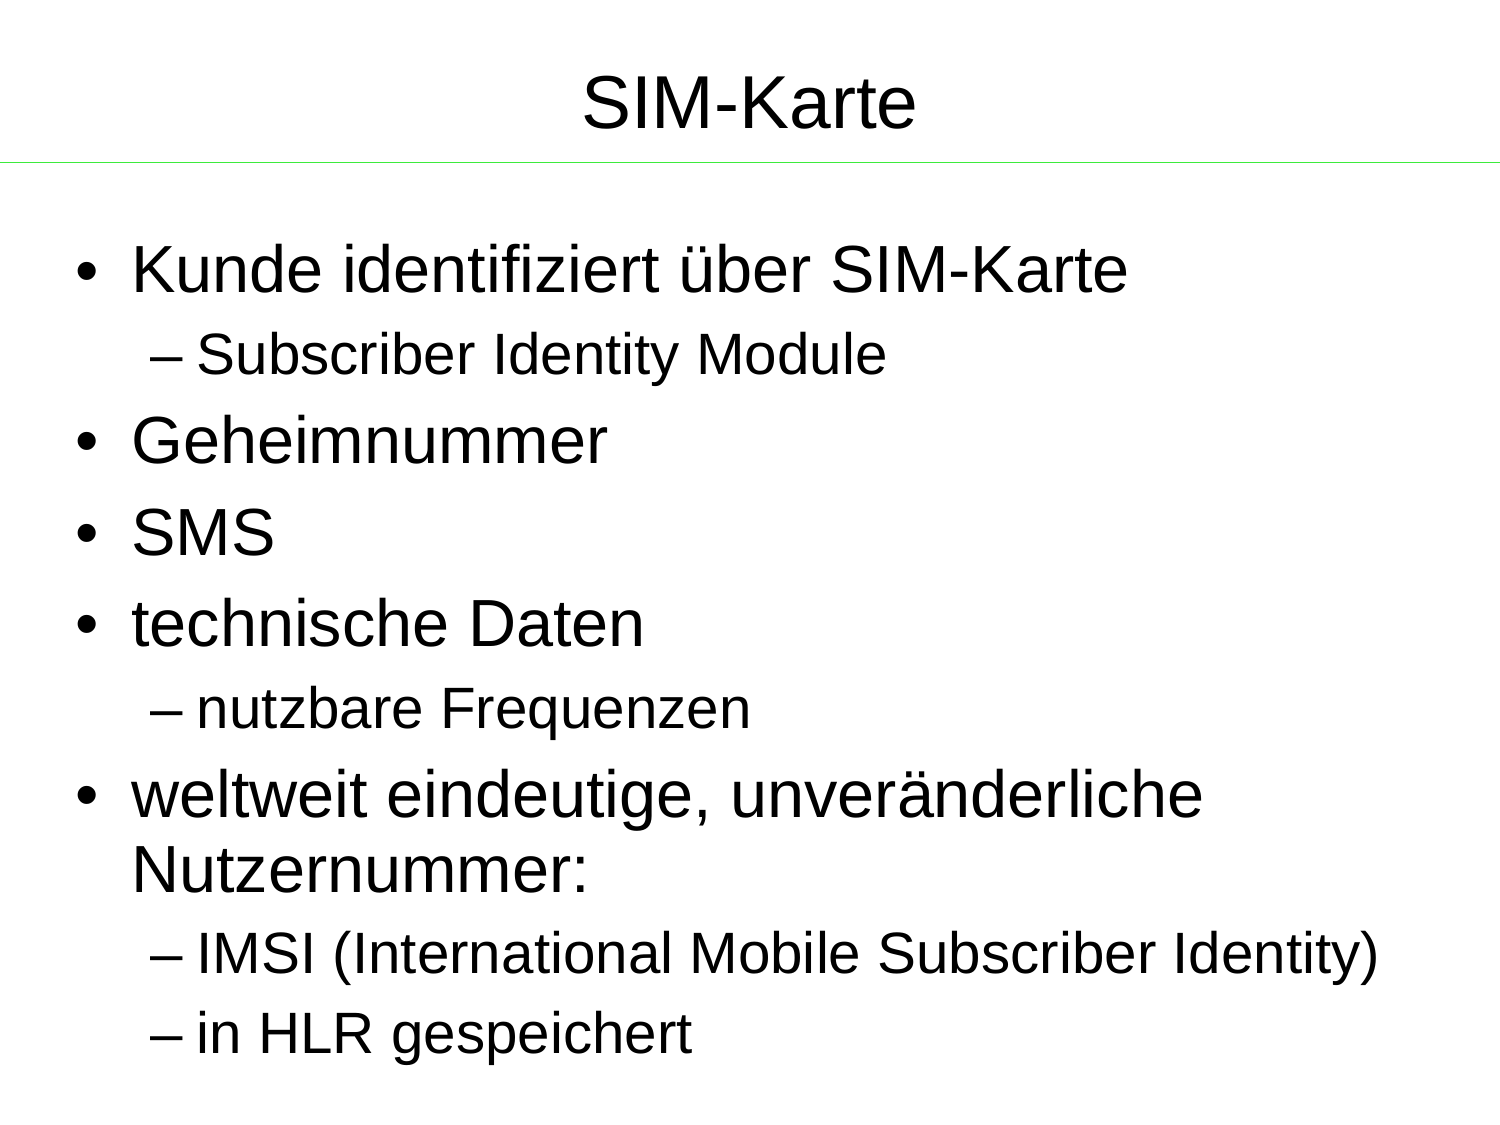

# SIM-Karte
Kunde identifiziert über SIM-Karte
Subscriber Identity Module
Geheimnummer
SMS
technische Daten
nutzbare Frequenzen
weltweit eindeutige, unveränderliche Nutzernummer:
IMSI (International Mobile Subscriber Identity)
in HLR gespeichert